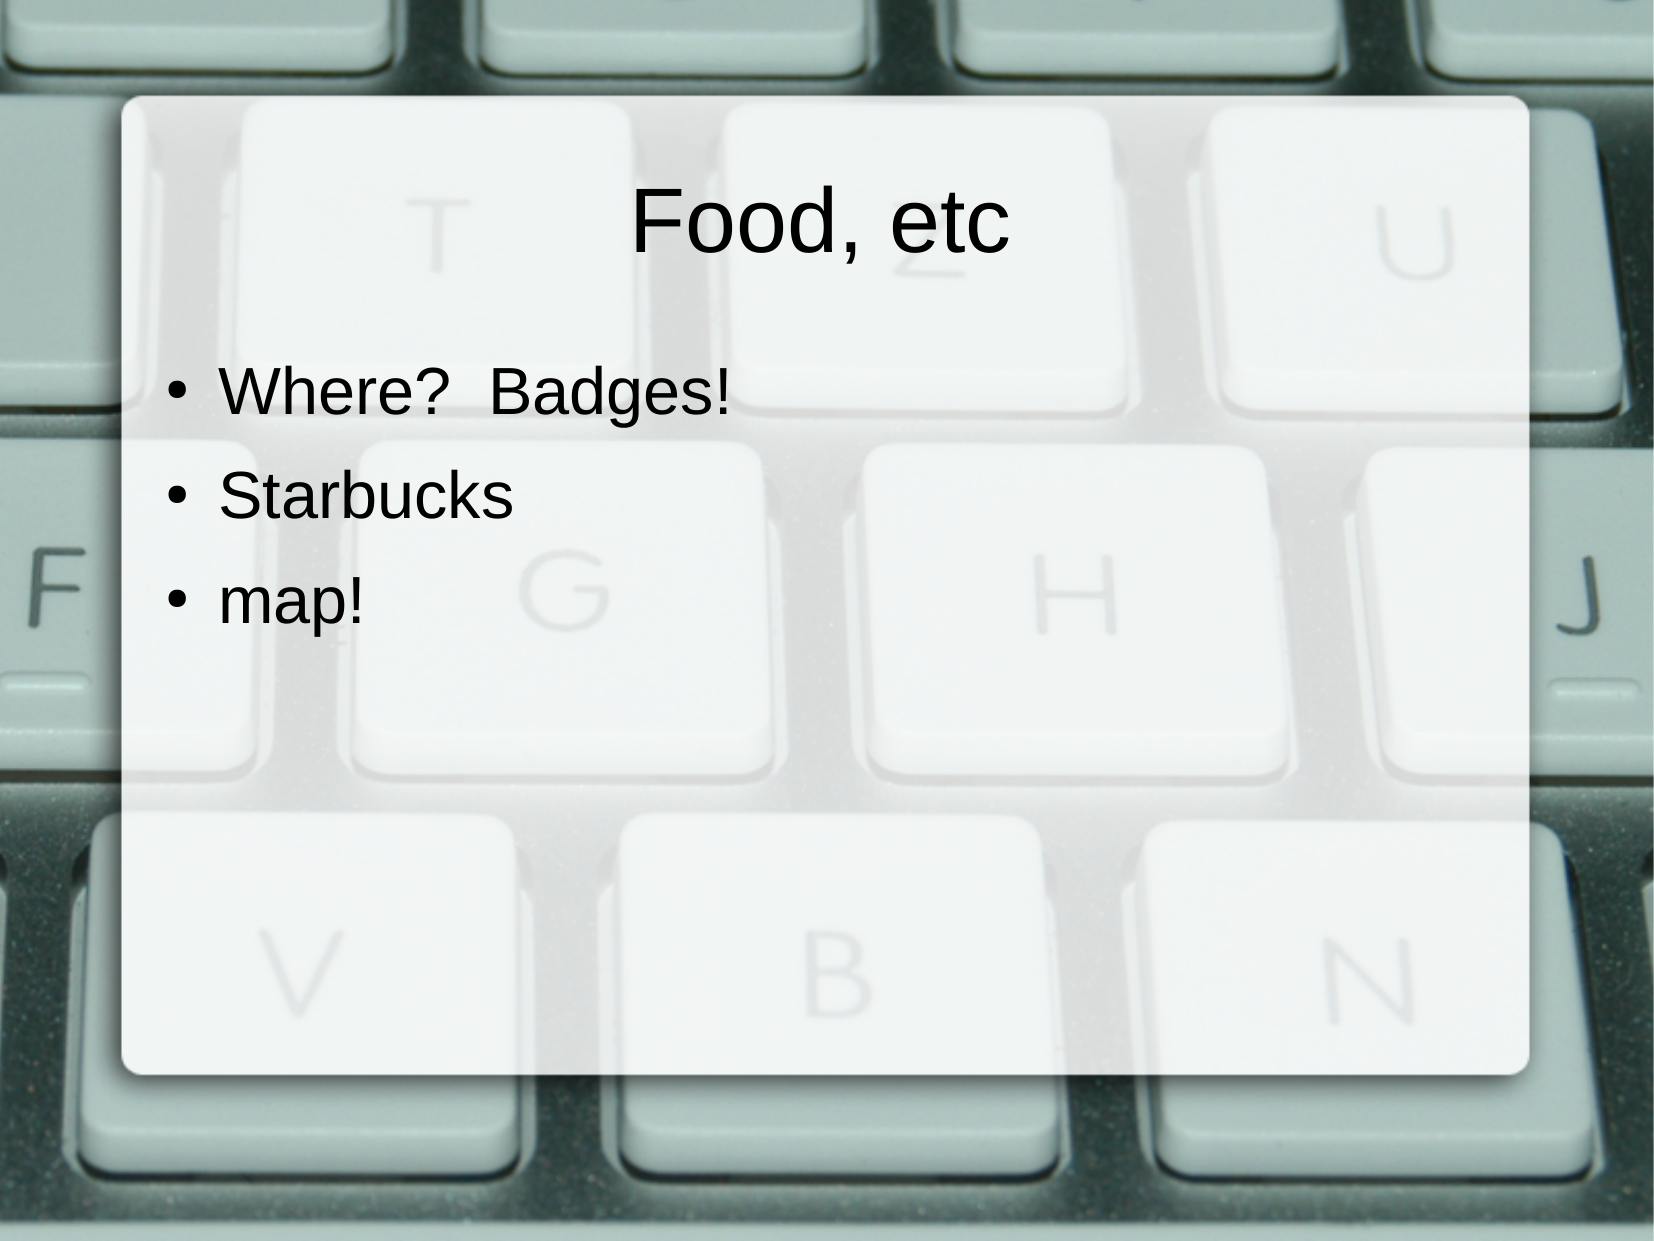

# Food, etc
Where? Badges!
Starbucks
map!